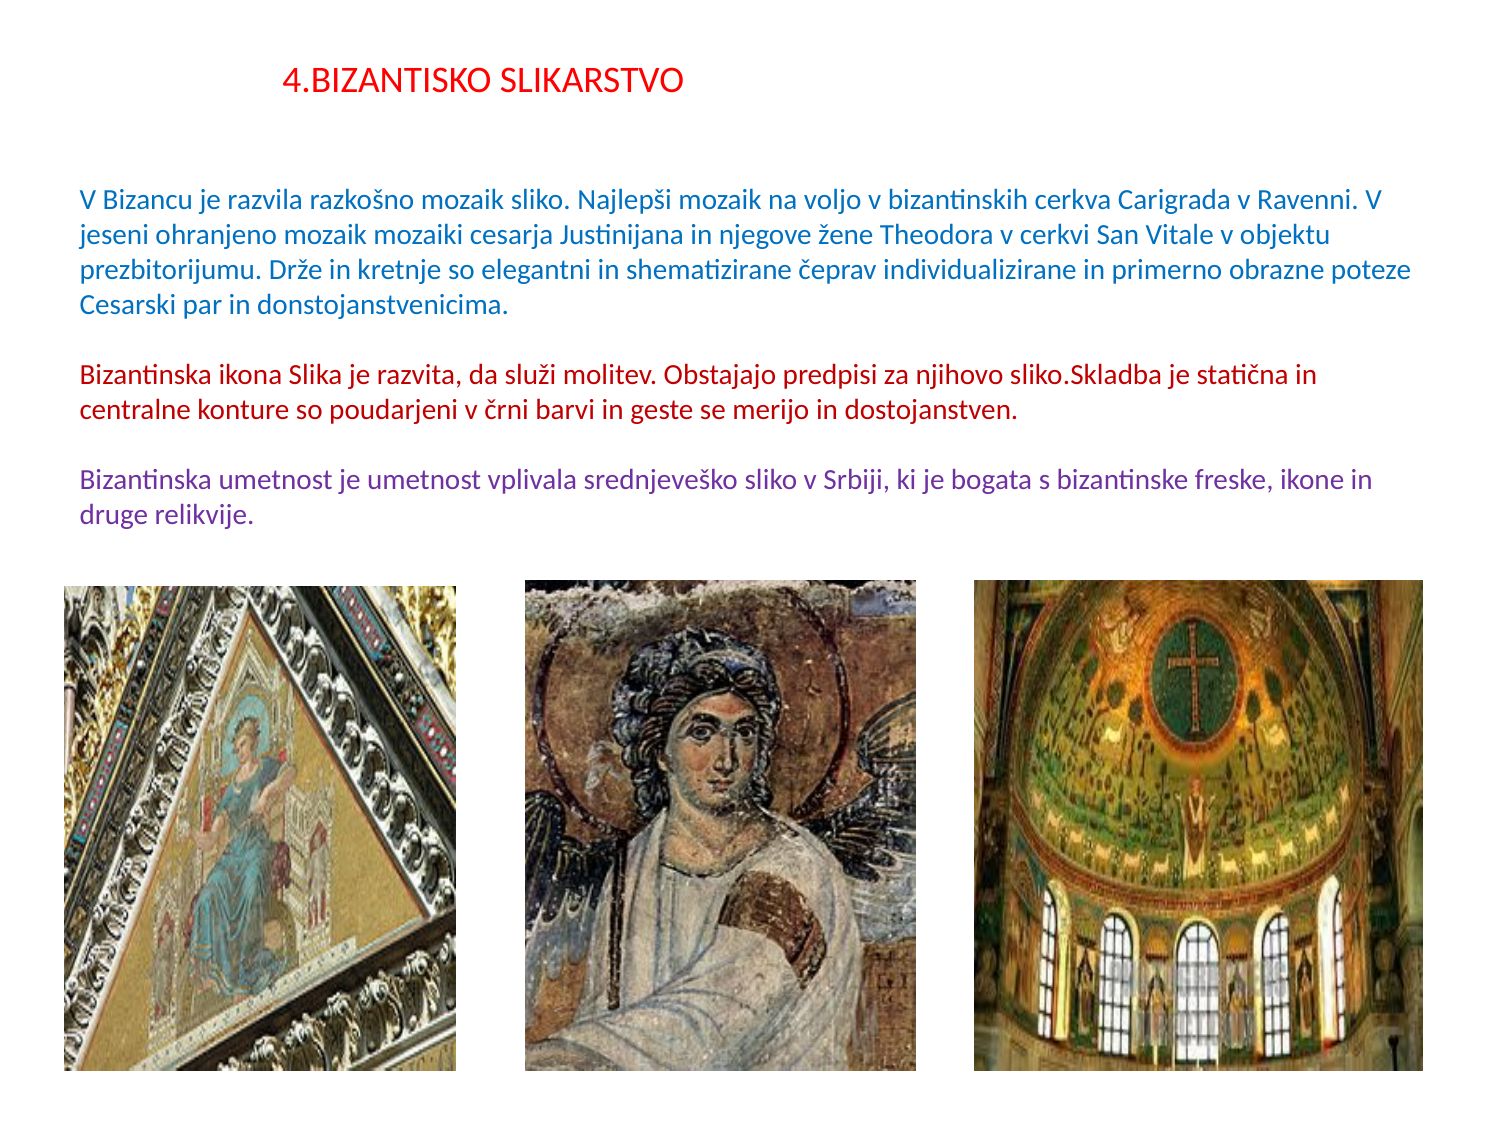

4.BIZANTISKO SLIKARSTVO
V Bizancu je razvila razkošno mozaik sliko. Najlepši mozaik na voljo v bizantinskih cerkva Carigrada v Ravenni. V jeseni ohranjeno mozaik mozaiki cesarja Justinijana in njegove žene Theodora v cerkvi San Vitale v objektu prezbitorijumu. Drže in kretnje so elegantni in shematizirane čeprav individualizirane in primerno obrazne poteze Cesarski par in donstojanstvenicima.
Bizantinska ikona Slika je razvita, da služi molitev. Obstajajo predpisi za njihovo sliko.Skladba je statična in centralne konture so poudarjeni v črni barvi in ​​geste se merijo in dostojanstven.
Bizantinska umetnost je umetnost vplivala srednjeveško sliko v Srbiji, ki je bogata s bizantinske freske, ikone in druge relikvije.